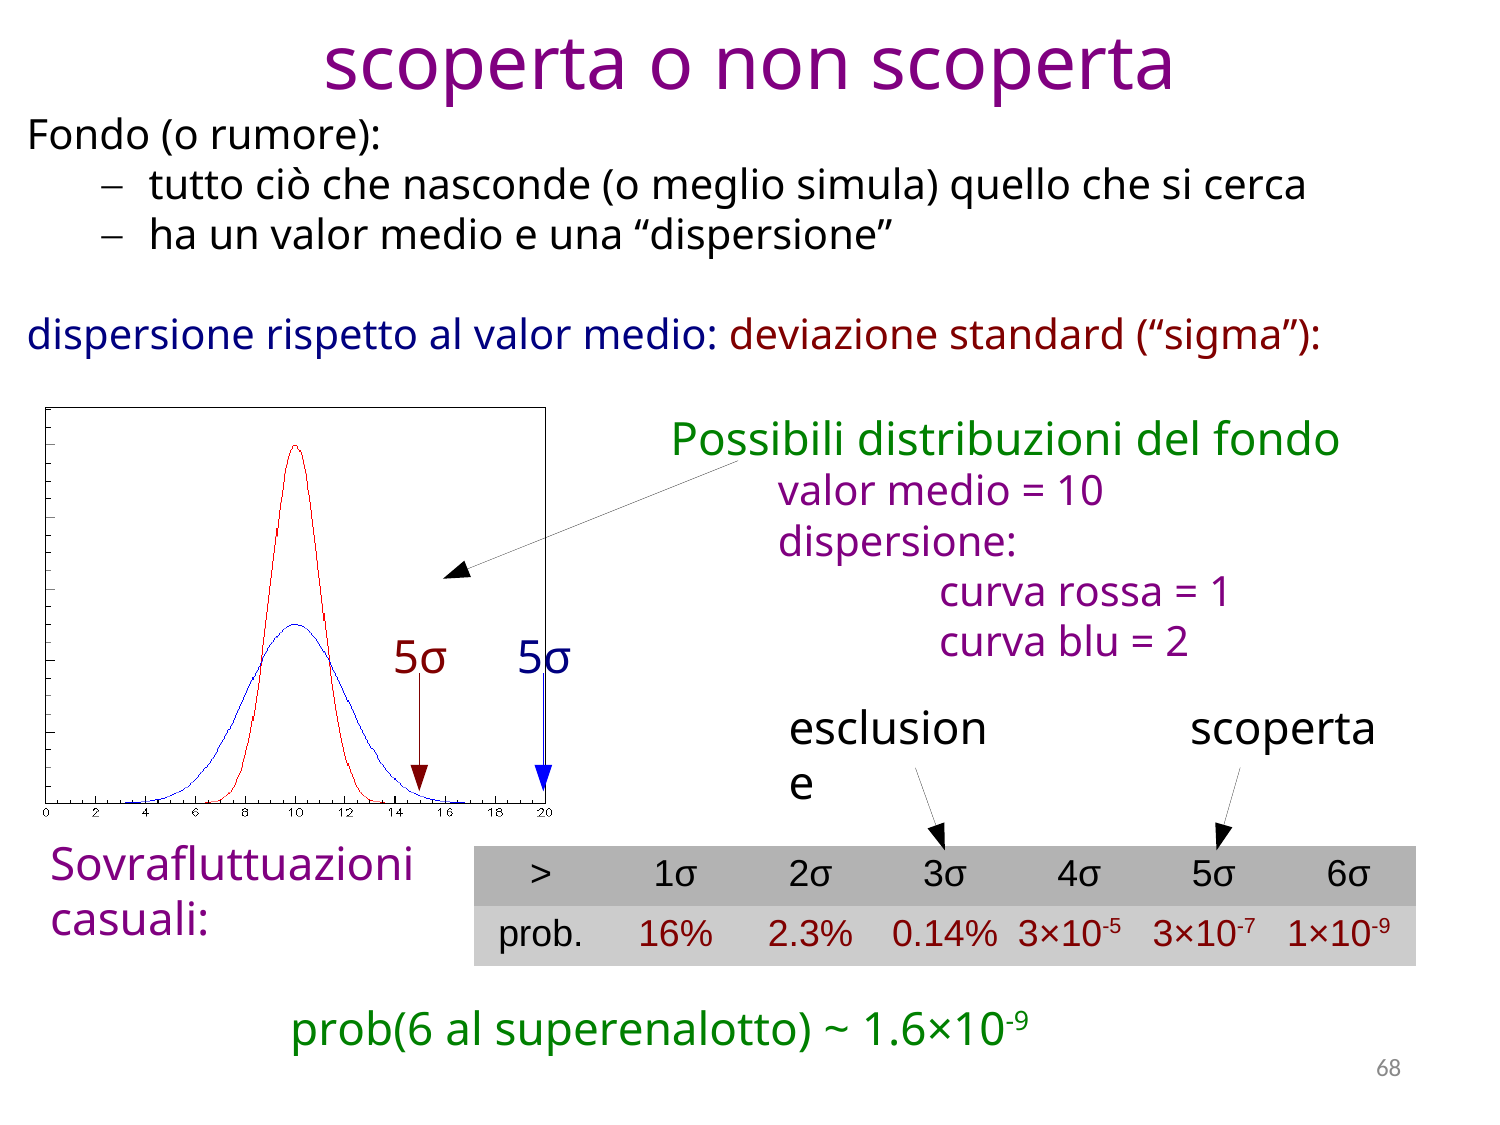

scoperta o non scoperta
Fondo (o rumore):
tutto ciò che nasconde (o meglio simula) quello che si cerca
ha un valor medio e una “dispersione”
dispersione rispetto al valor medio: deviazione standard (“sigma”):
Possibili distribuzioni del fondo
 valor medio = 10
 dispersione:
 curva rossa = 1
 curva blu = 2
5σ
5σ
esclusione
scoperta
Sovrafluttuazioni
casuali:
 prob(6 al superenalotto) ~ 1.6×10-9
| > | 1σ | 2σ | 3σ | 4σ | 5σ | 6σ |
| --- | --- | --- | --- | --- | --- | --- |
| prob. | 16% | 2.3% | 0.14% | 3×10-5 | 3×10-7 | 1×10-9 |
68